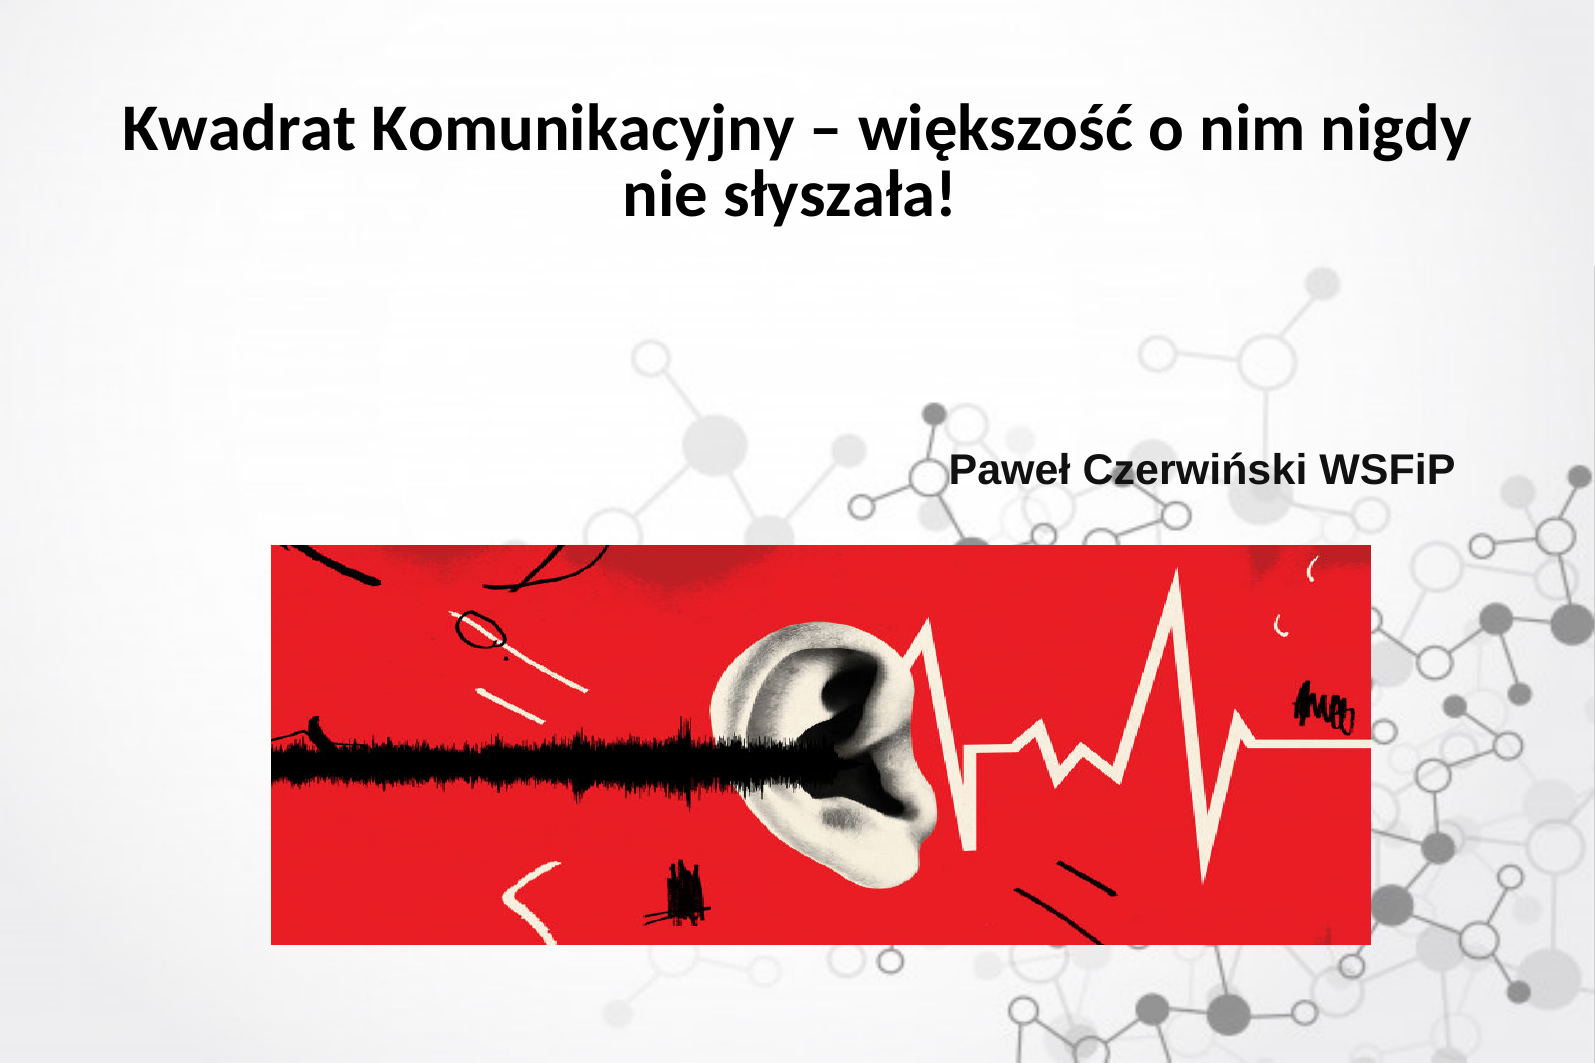

# Kwadrat Komunikacyjny – większość o nim nigdy nie słyszała!
Paweł Czerwiński WSFiP